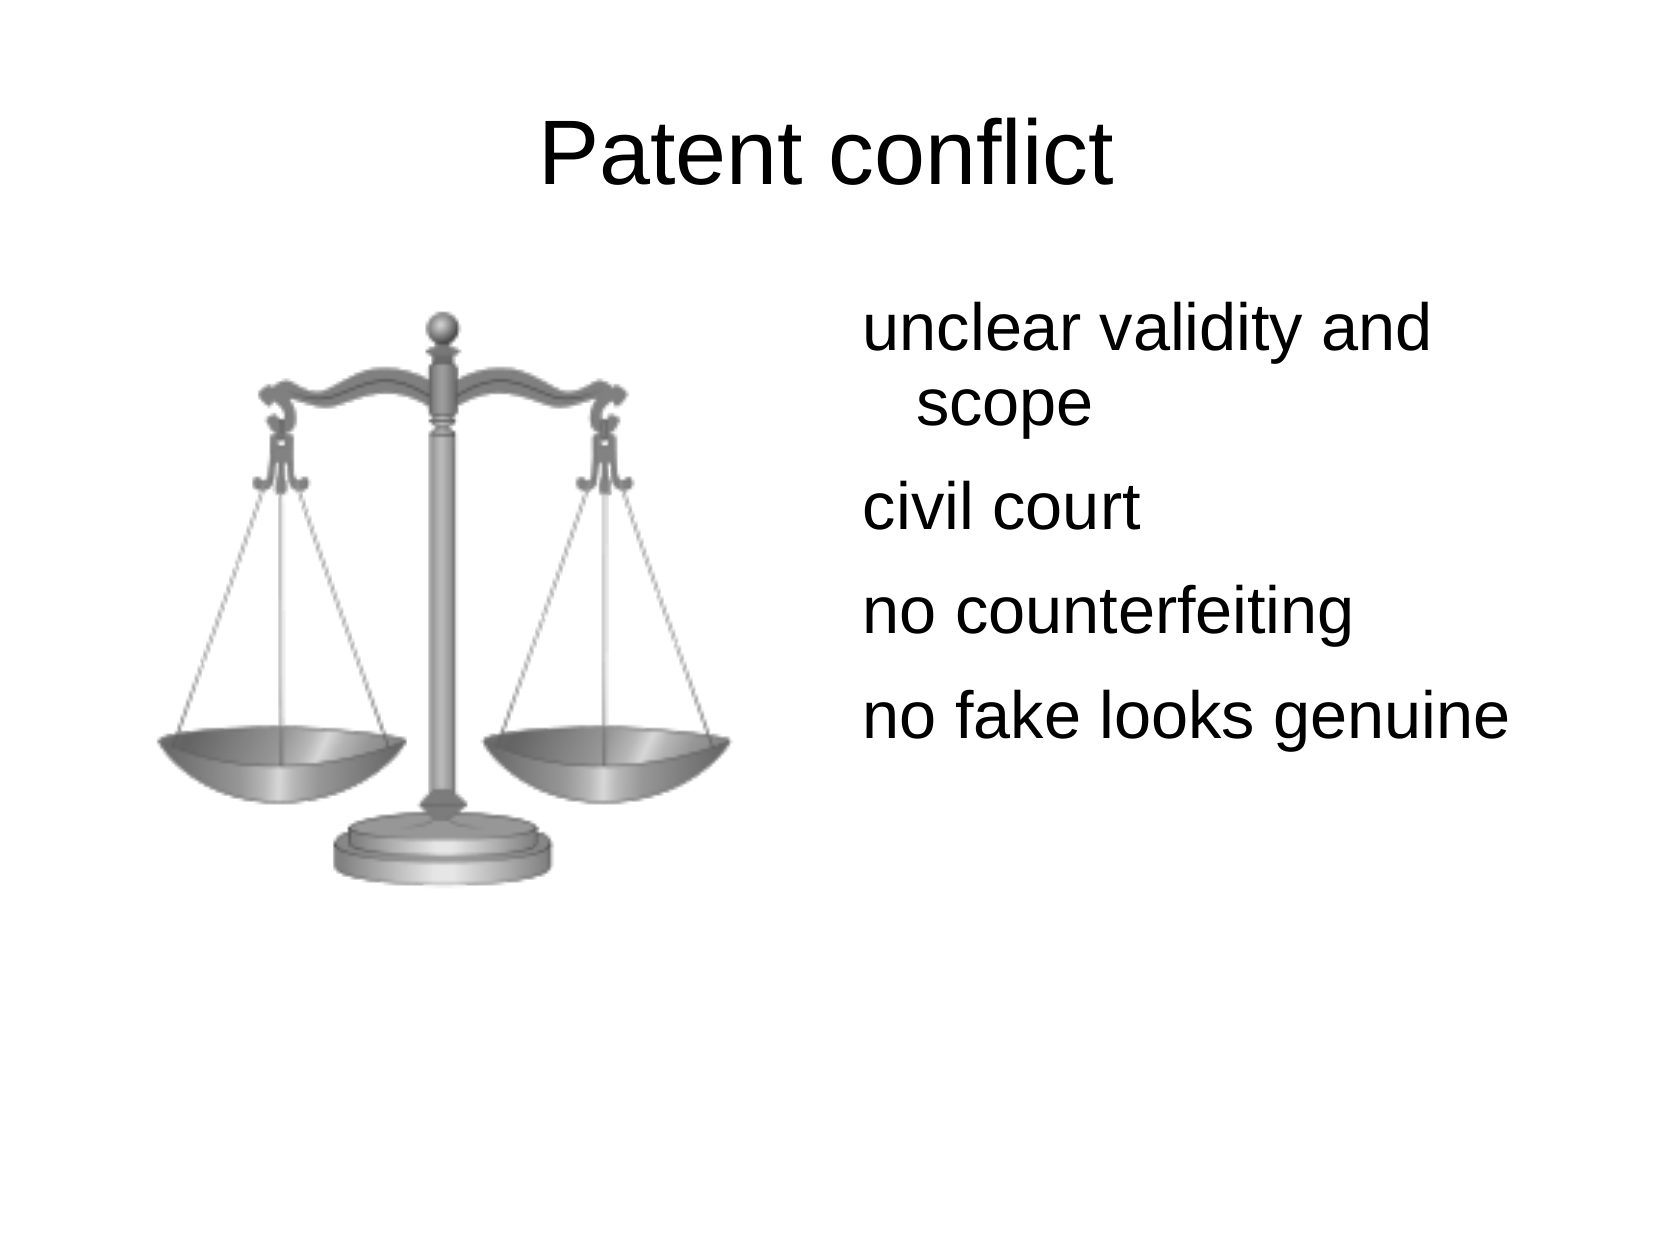

# Patent conflict
unclear validity and scope
civil court
no counterfeiting
no fake looks genuine